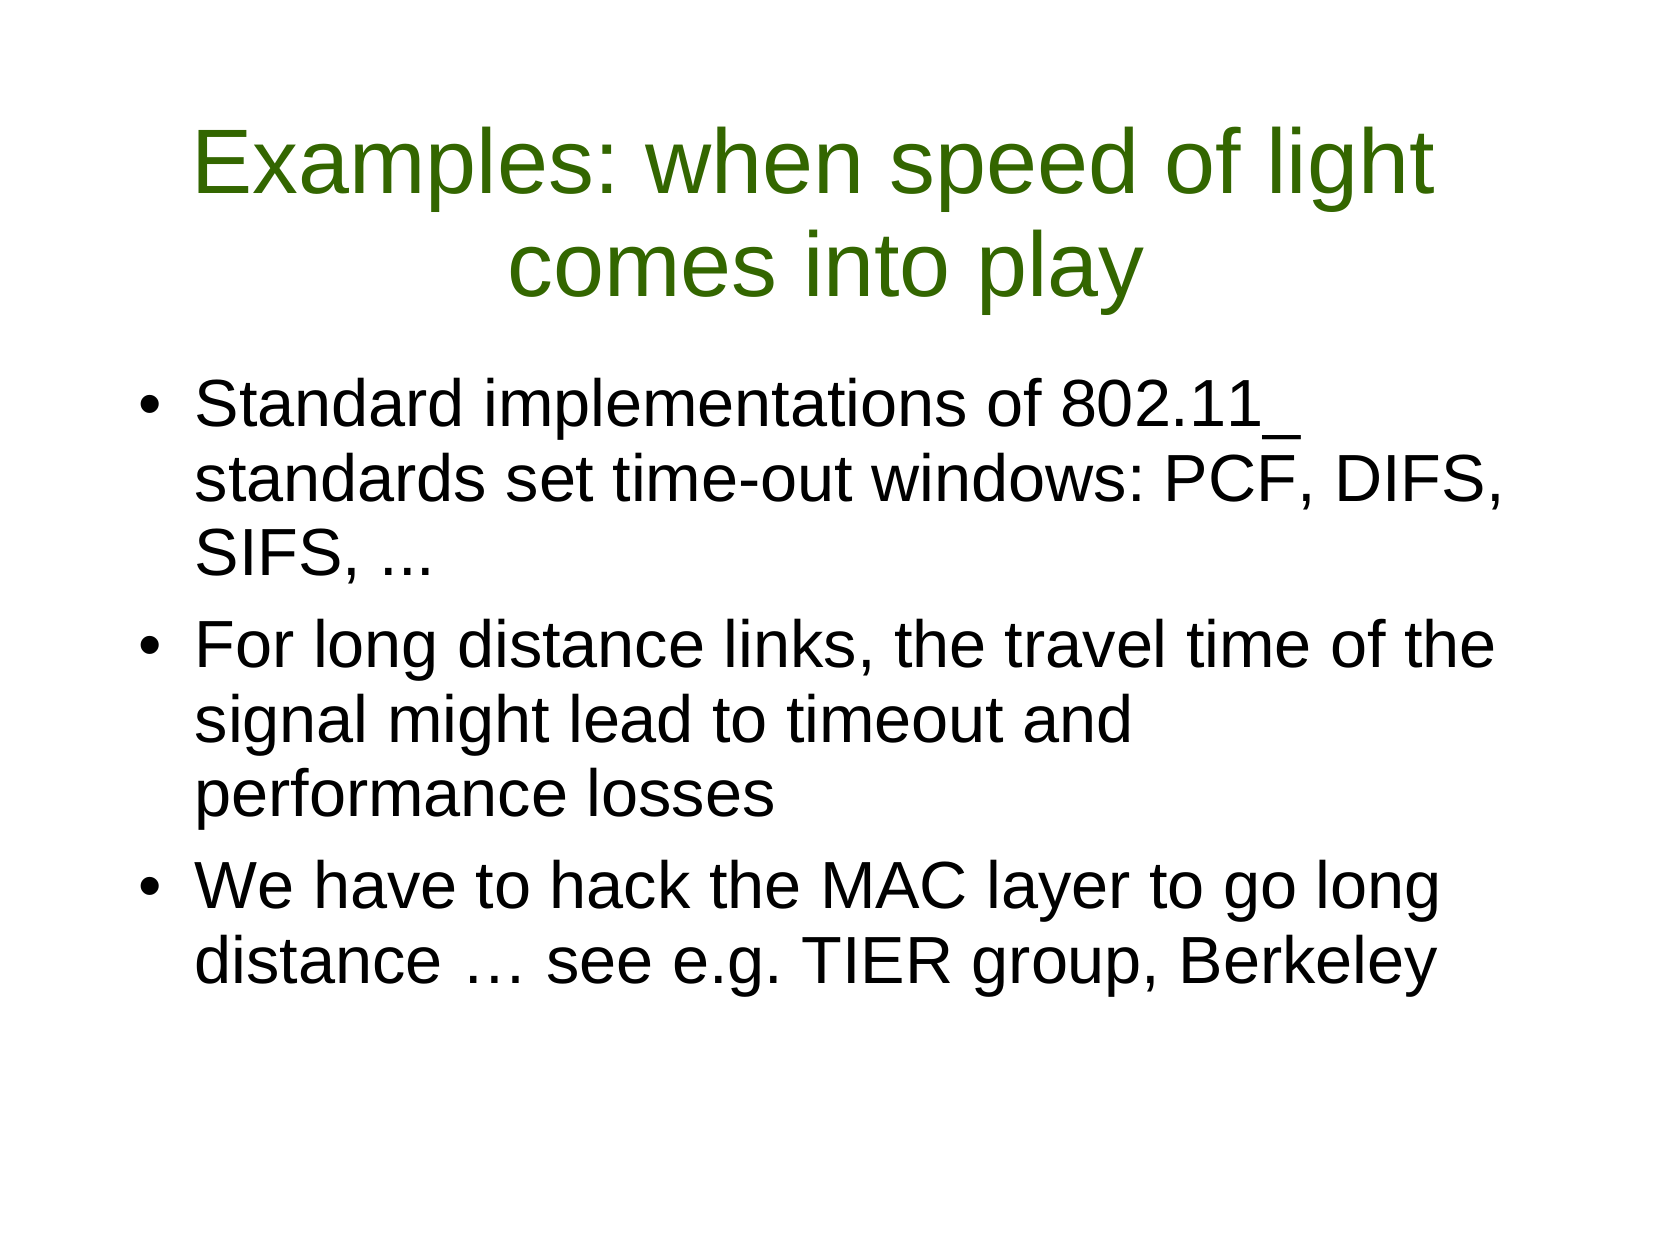

# Examples: when speed of light comes into play
Standard implementations of 802.11_ standards set time-out windows: PCF, DIFS, SIFS, ...
For long distance links, the travel time of the signal might lead to timeout and performance losses
We have to hack the MAC layer to go long distance … see e.g. TIER group, Berkeley